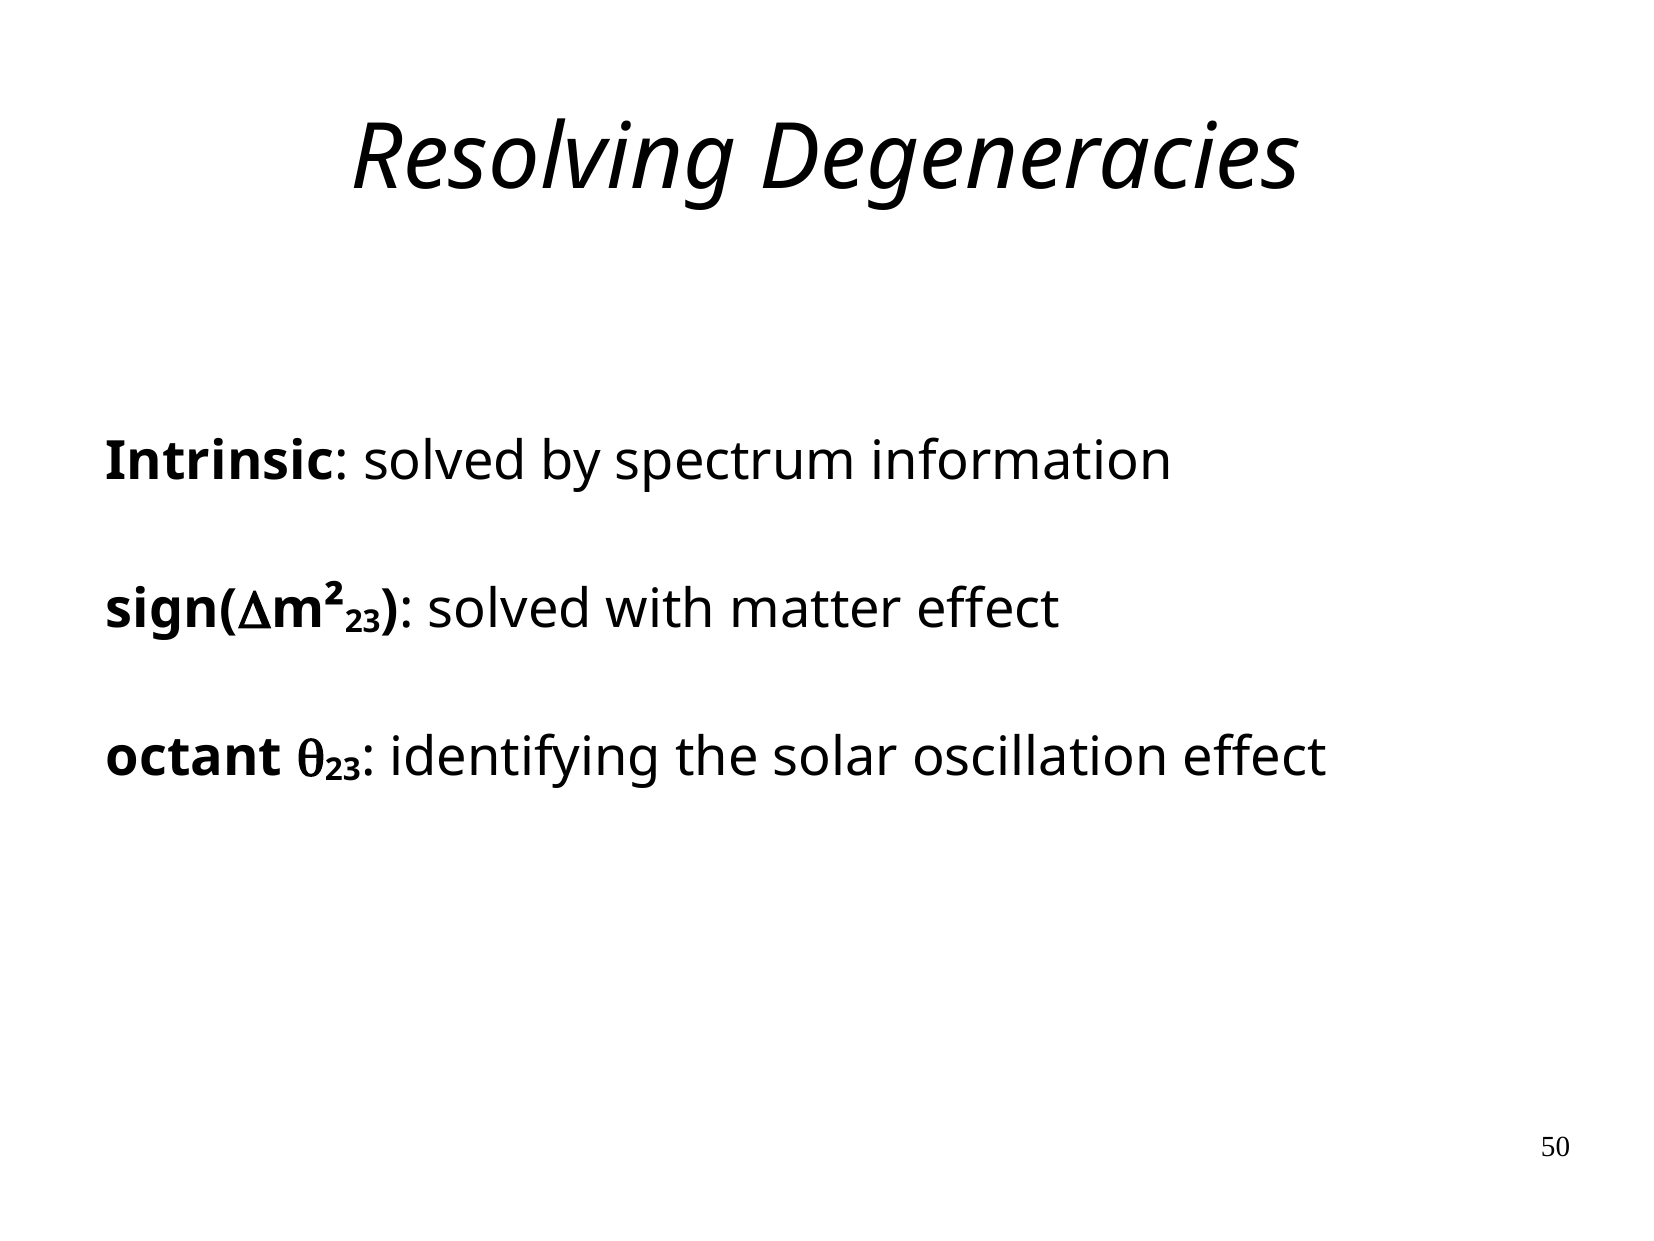

# Resolving Degeneracies
Intrinsic: solved by spectrum information
sign(Dm²23): solved with matter effect
octant q23: identifying the solar oscillation effect
50